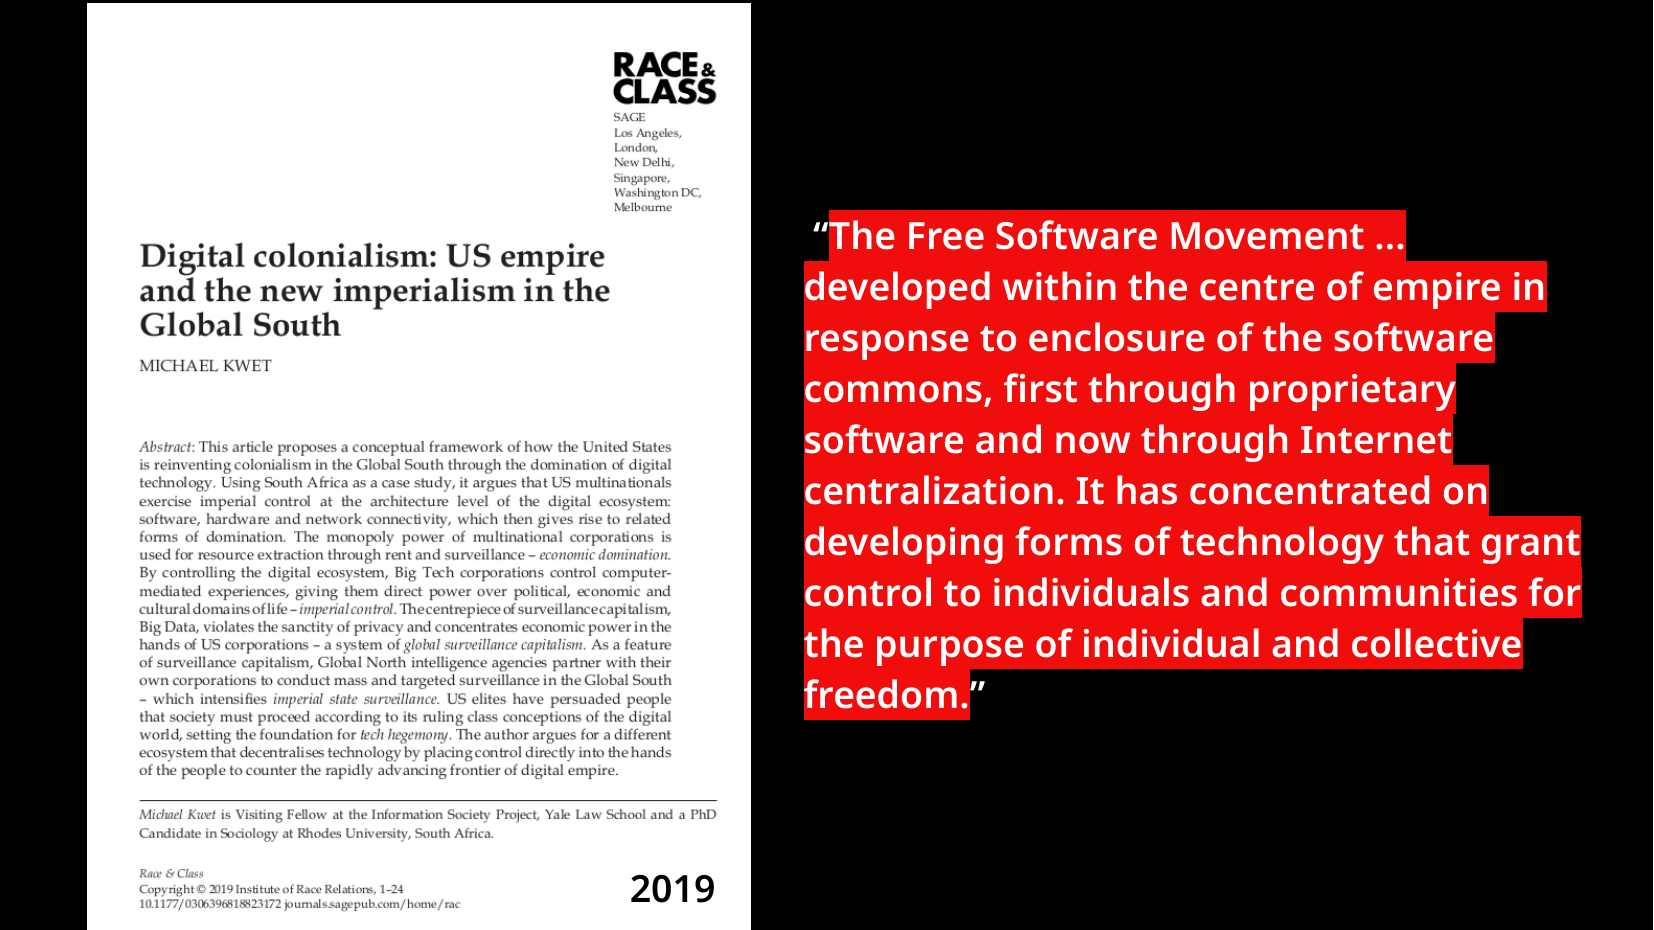

# “The Free Software Movement ... developed within the centre of empire in response to enclosure of the software commons, first through proprietary software and now through Internet centralization. It has concentrated on developing forms of technology that grant control to individuals and communities for the purpose of individual and collective freedom.”
								2019